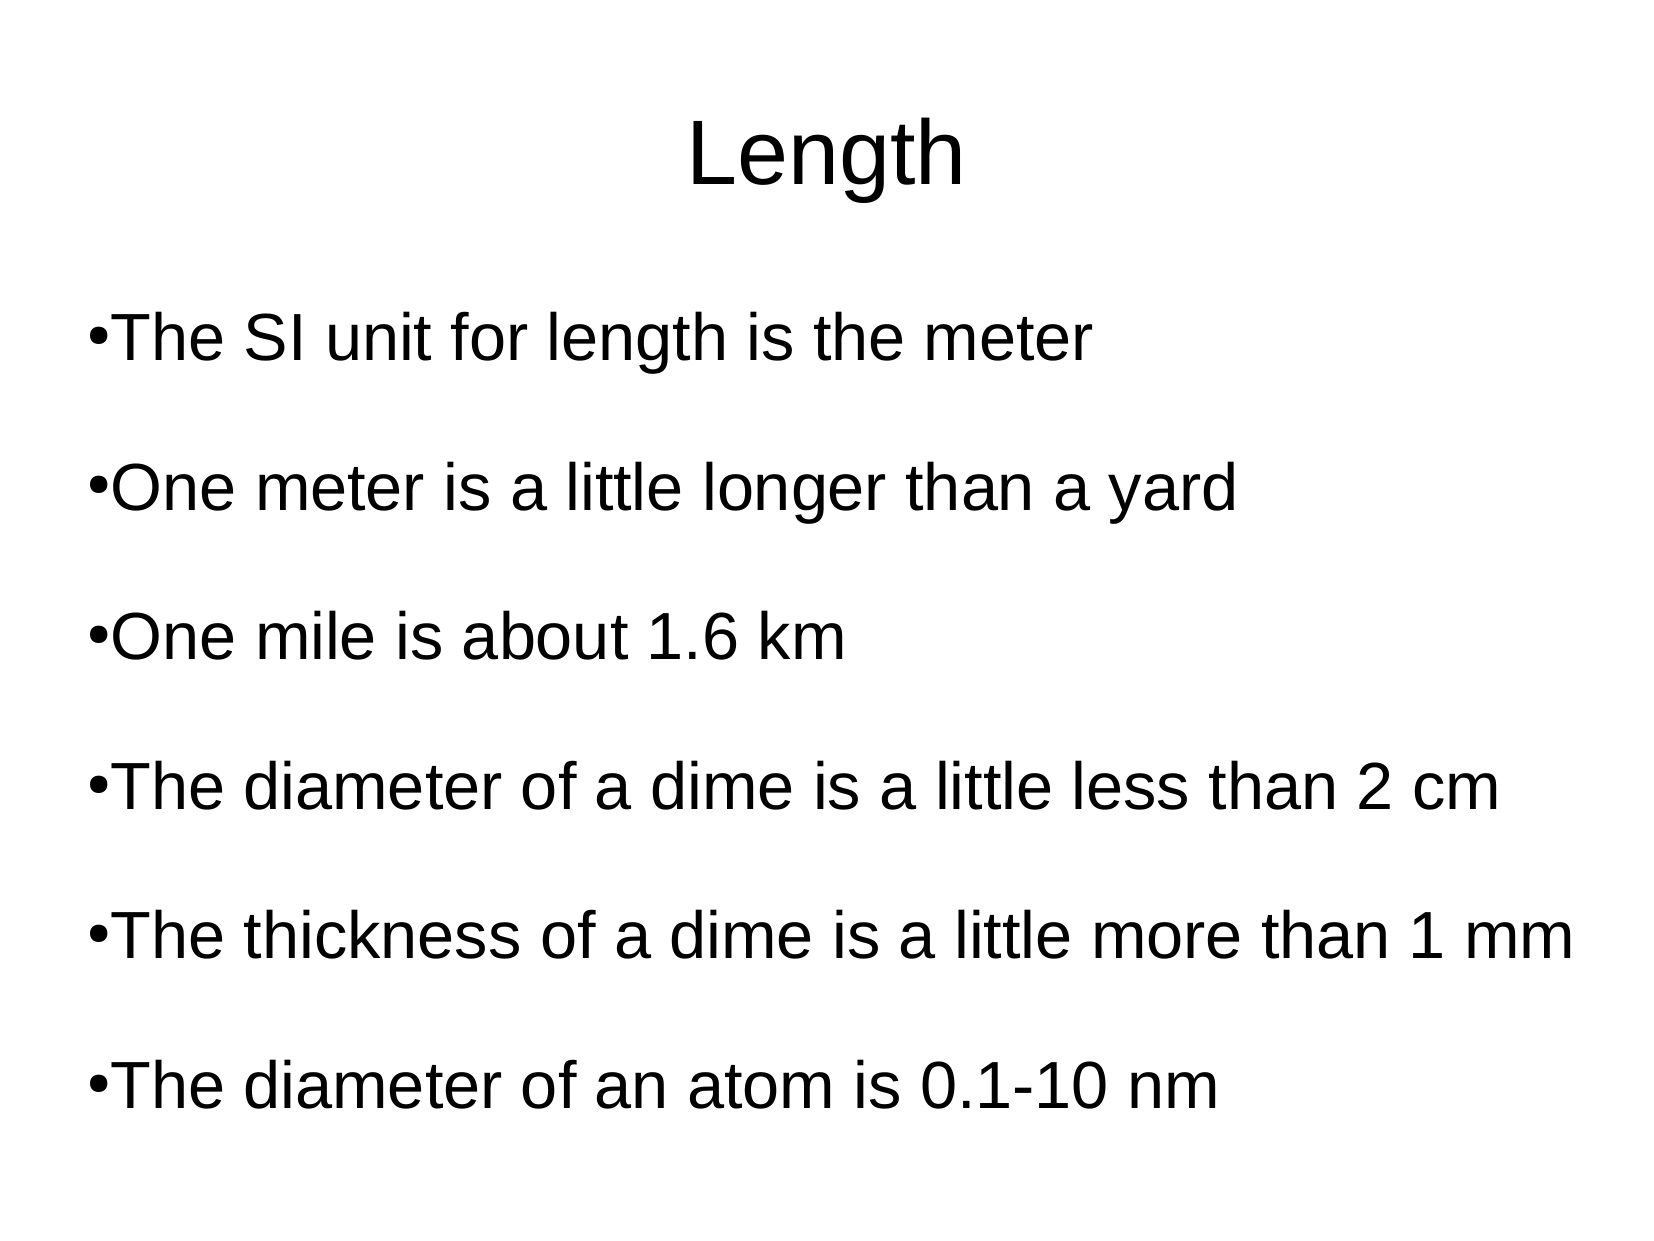

# Length
The SI unit for length is the meter
One meter is a little longer than a yard
One mile is about 1.6 km
The diameter of a dime is a little less than 2 cm
The thickness of a dime is a little more than 1 mm
The diameter of an atom is 0.1-10 nm